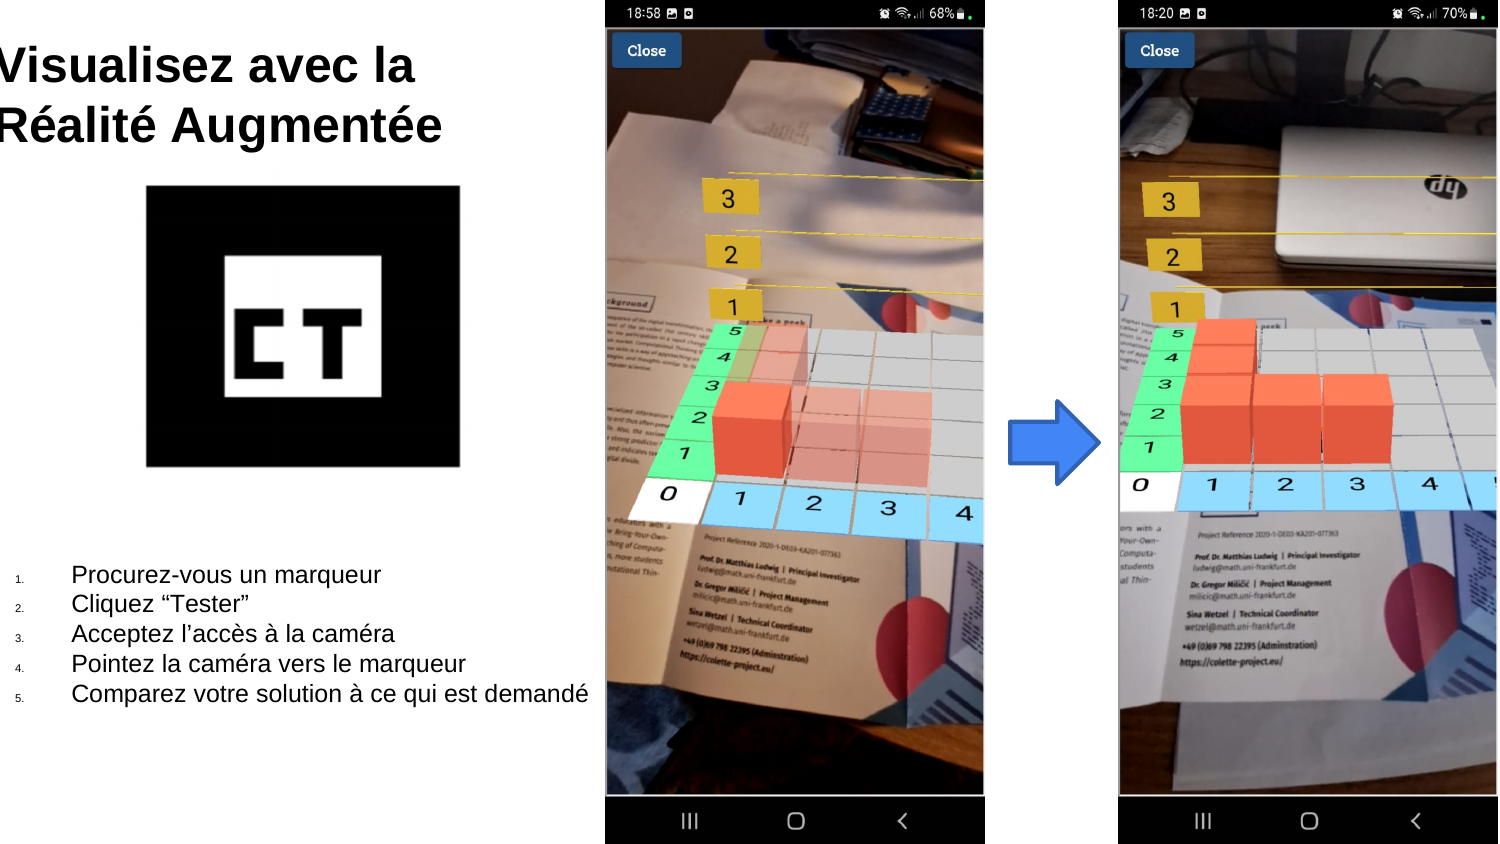

Visualisez avec la
Réalité Augmentée
Procurez-vous un marqueur
Cliquez “Tester”
Acceptez l’accès à la caméra
Pointez la caméra vers le marqueur
Comparez votre solution à ce qui est demandé